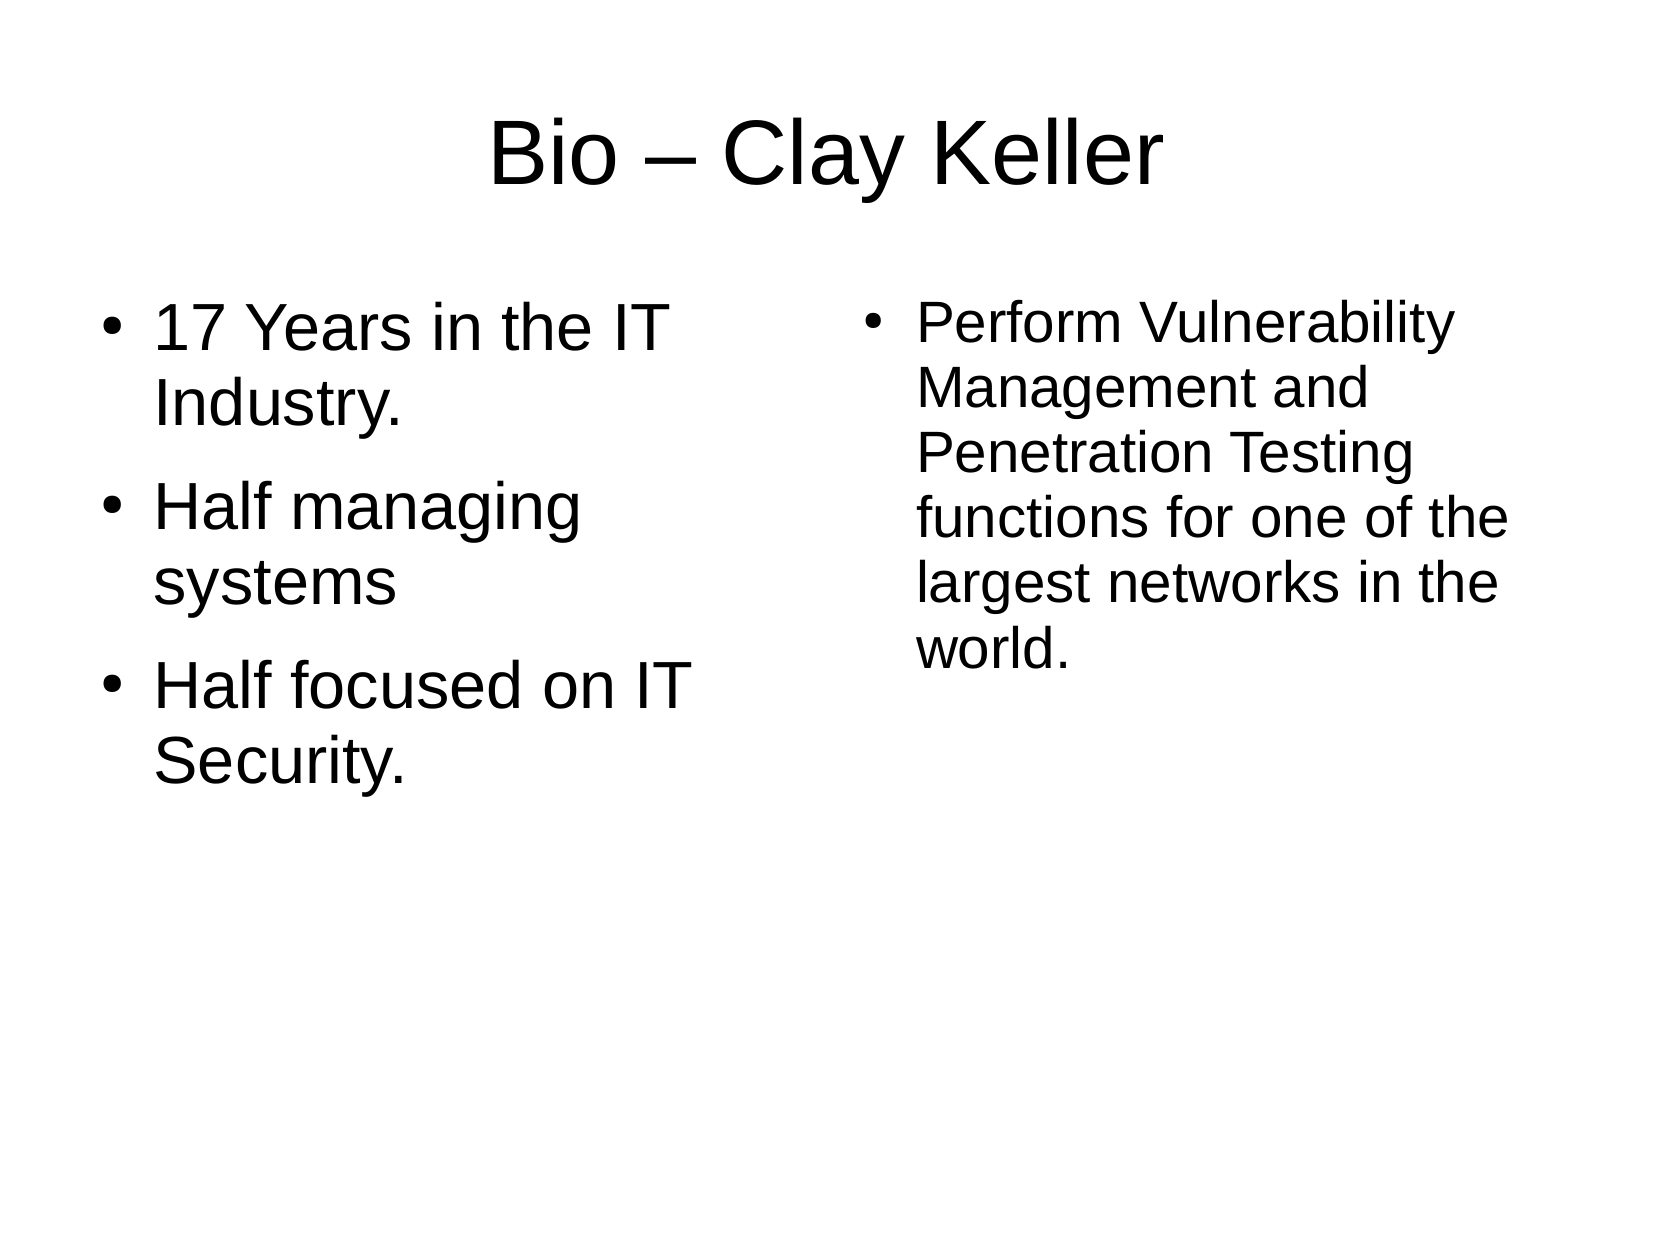

# Bio – Clay Keller
17 Years in the IT Industry.
Half managing systems
Half focused on IT Security.
Perform Vulnerability Management and Penetration Testing functions for one of the largest networks in the world.